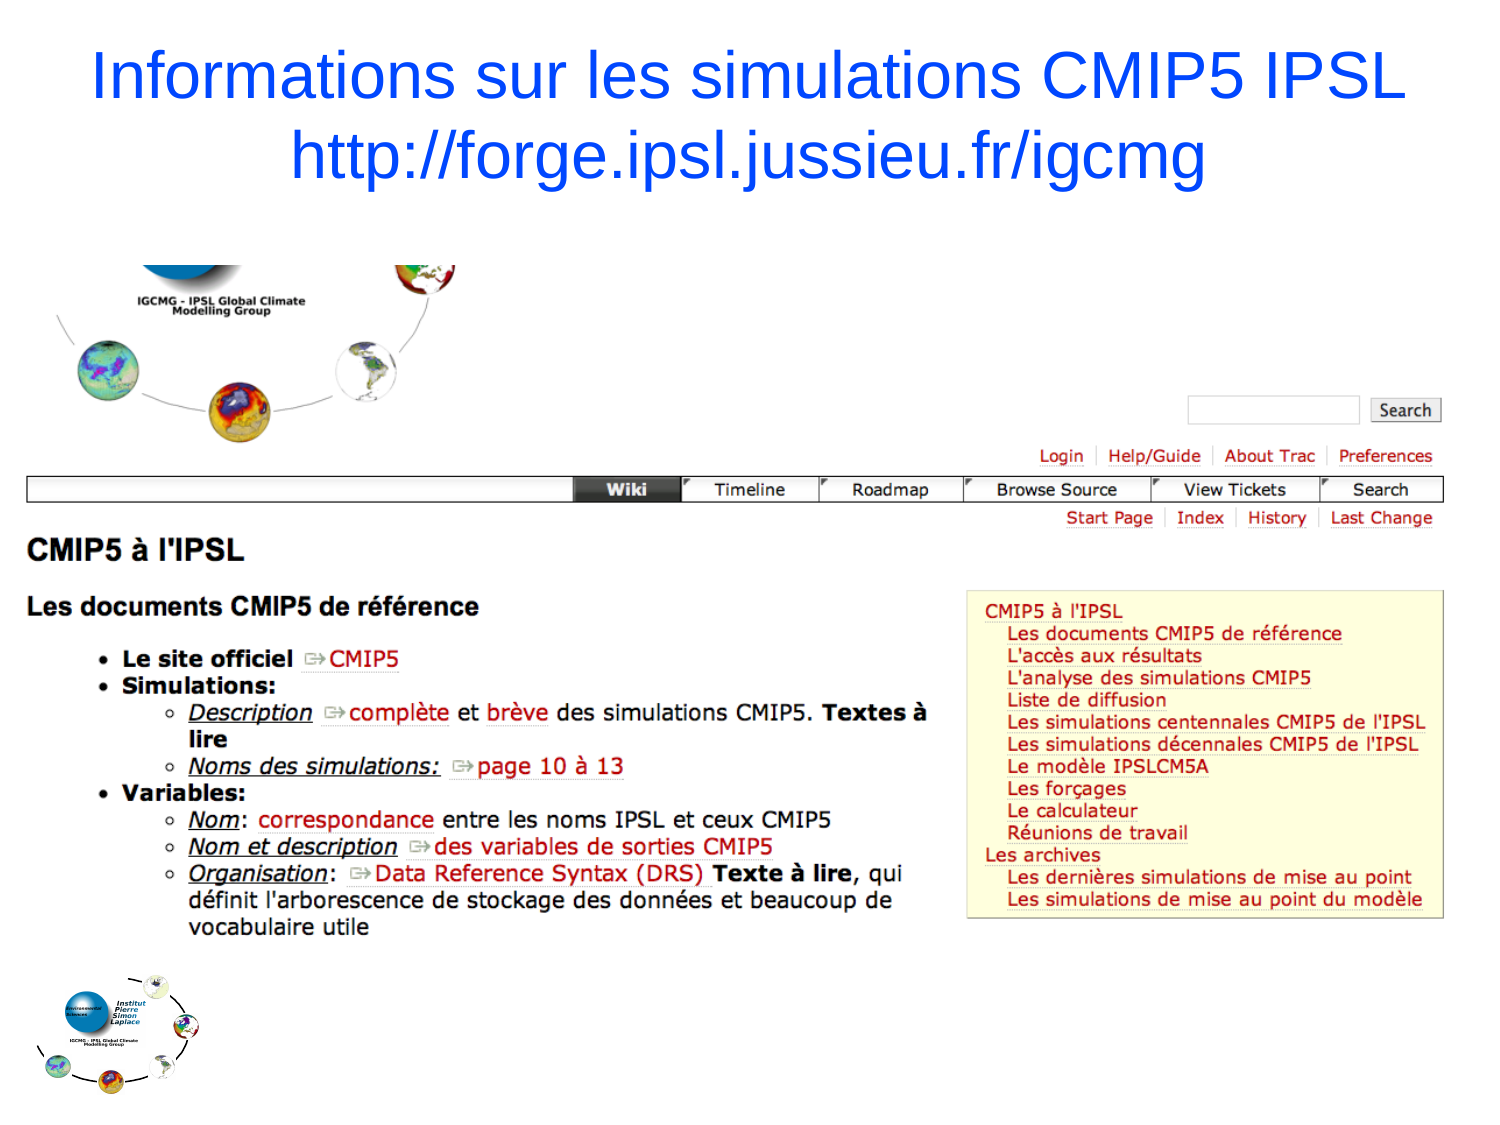

Informations sur les simulations CMIP5 IPSL
http://forge.ipsl.jussieu.fr/igcmg